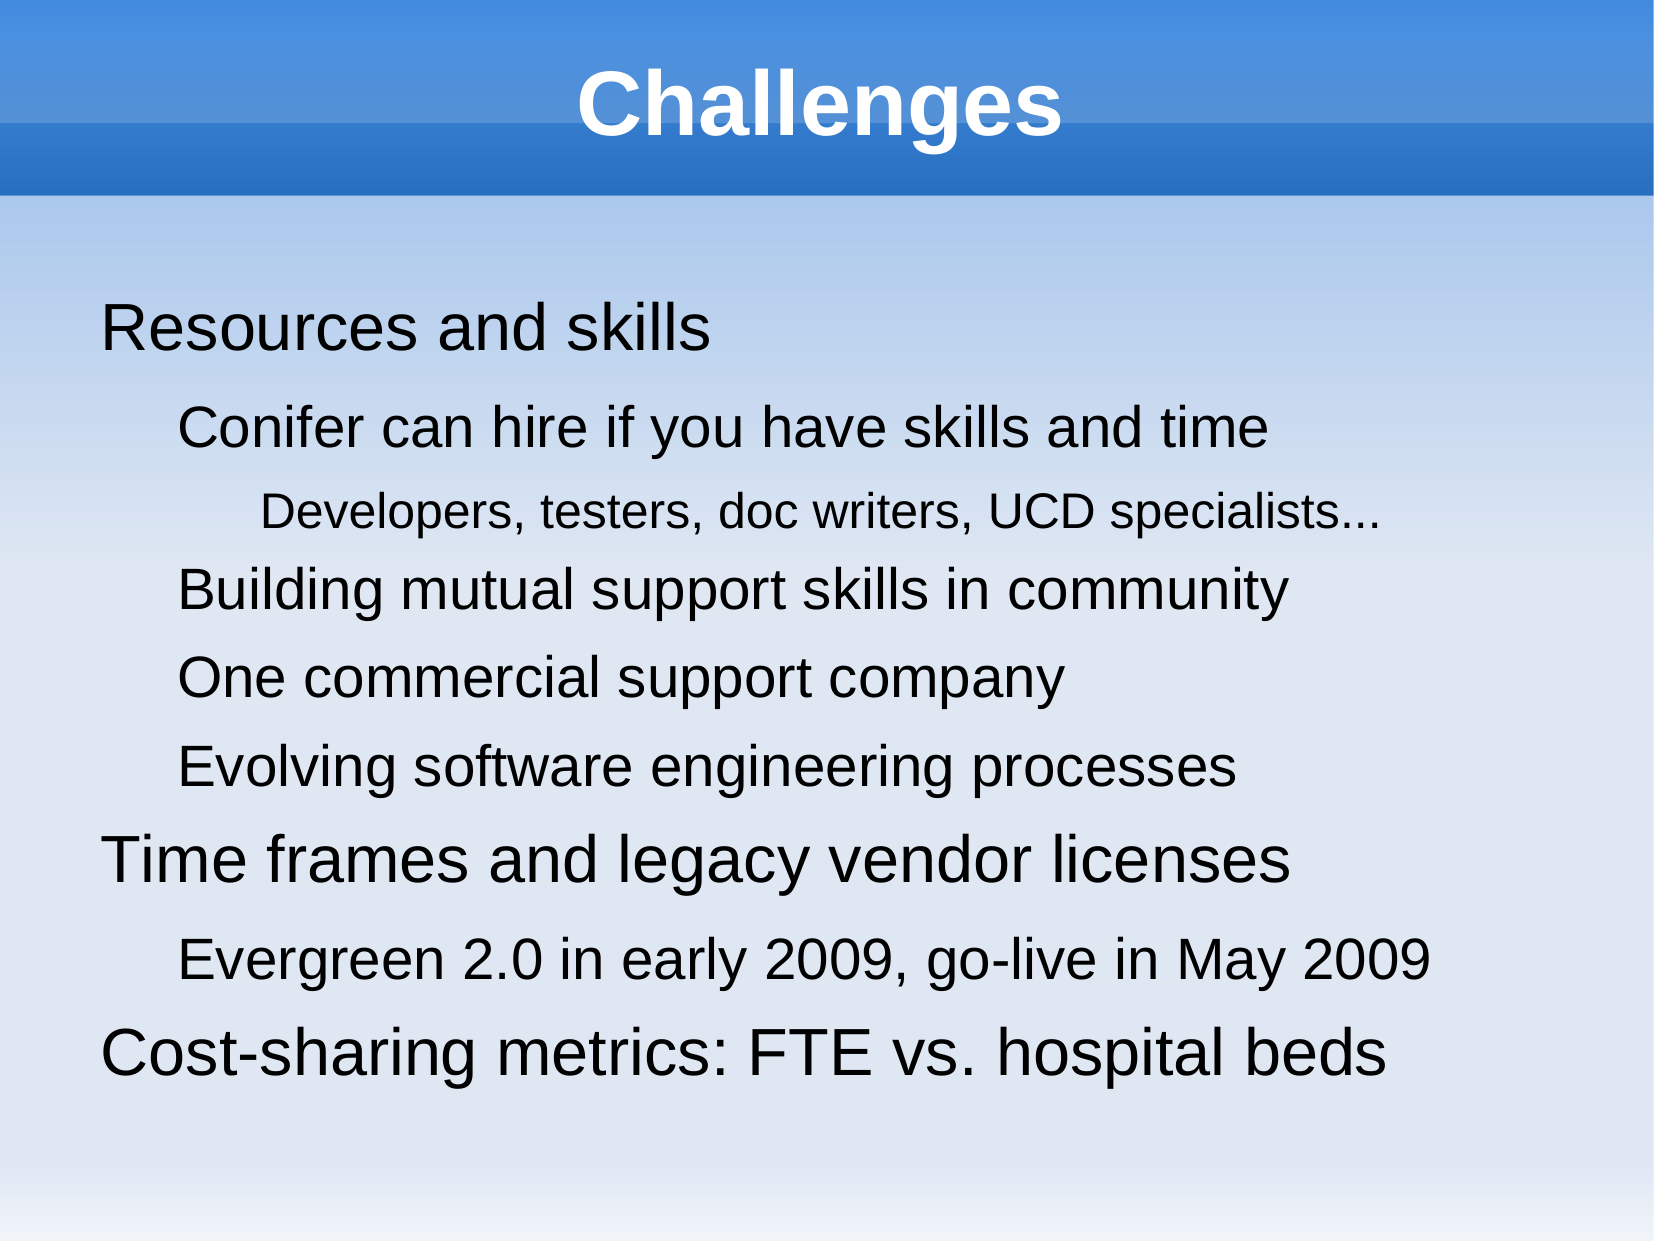

# Challenges
Resources and skills
Conifer can hire if you have skills and time
Developers, testers, doc writers, UCD specialists...
Building mutual support skills in community
One commercial support company
Evolving software engineering processes
Time frames and legacy vendor licenses
Evergreen 2.0 in early 2009, go-live in May 2009
Cost-sharing metrics: FTE vs. hospital beds